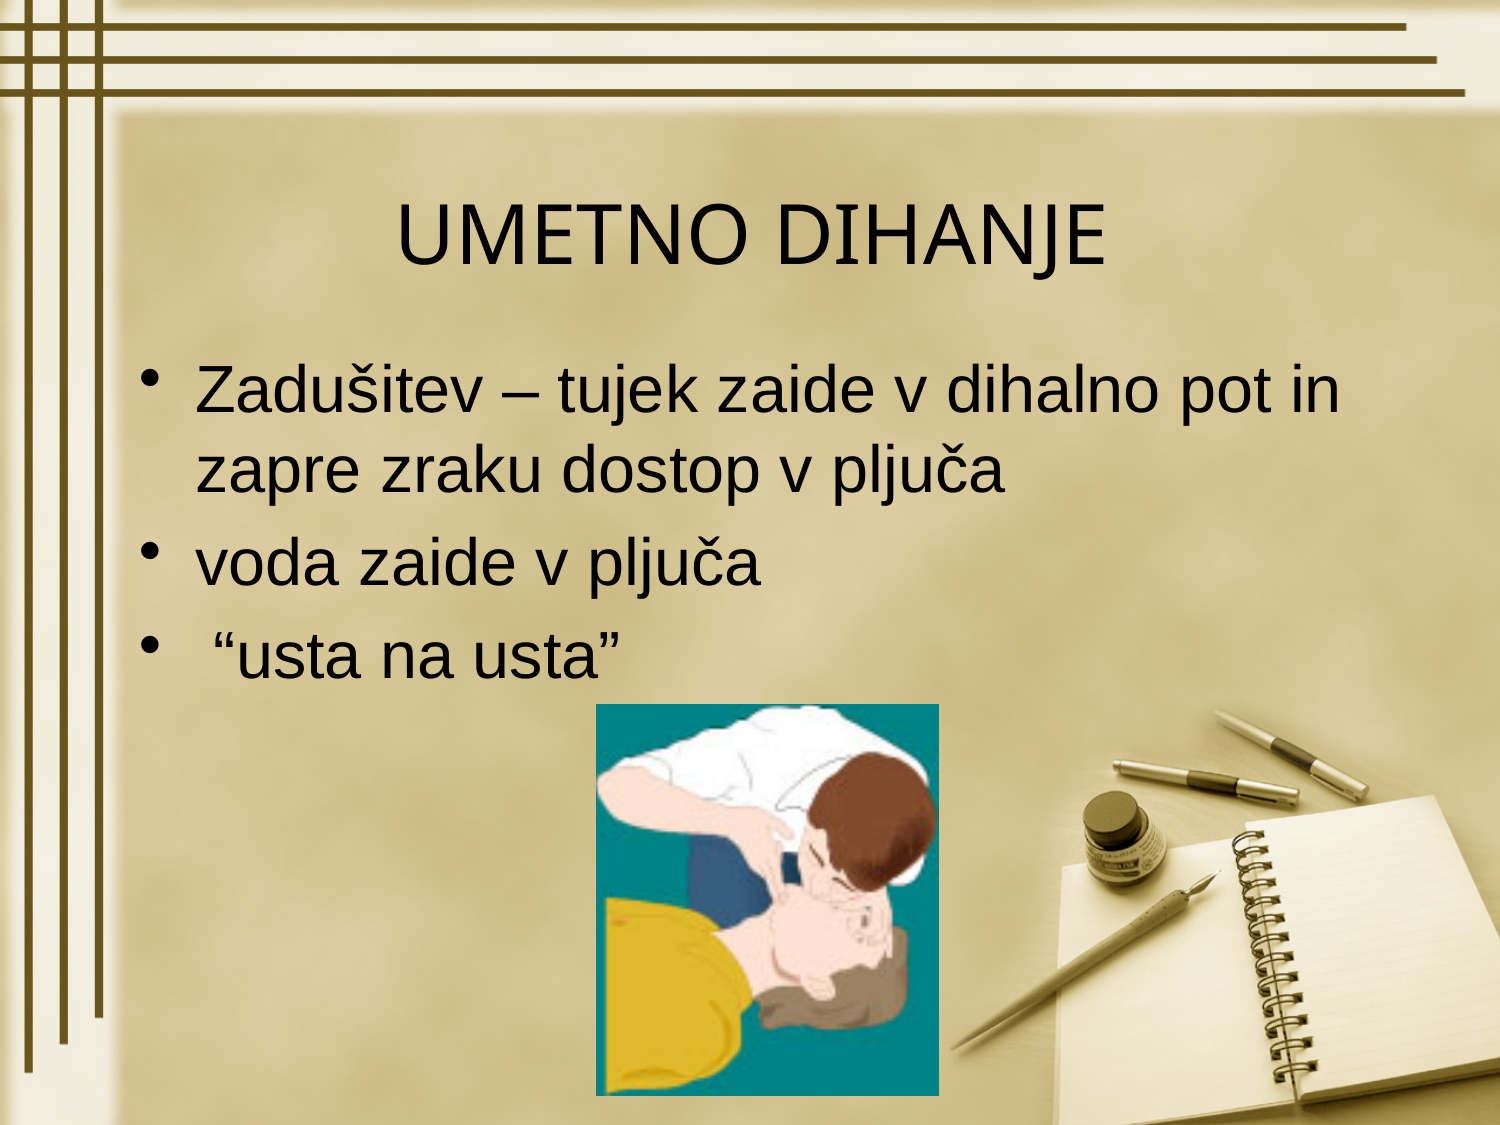

# UMETNO DIHANJE
Zadušitev – tujek zaide v dihalno pot in zapre zraku dostop v pljuča
voda zaide v pljuča
 “usta na usta”